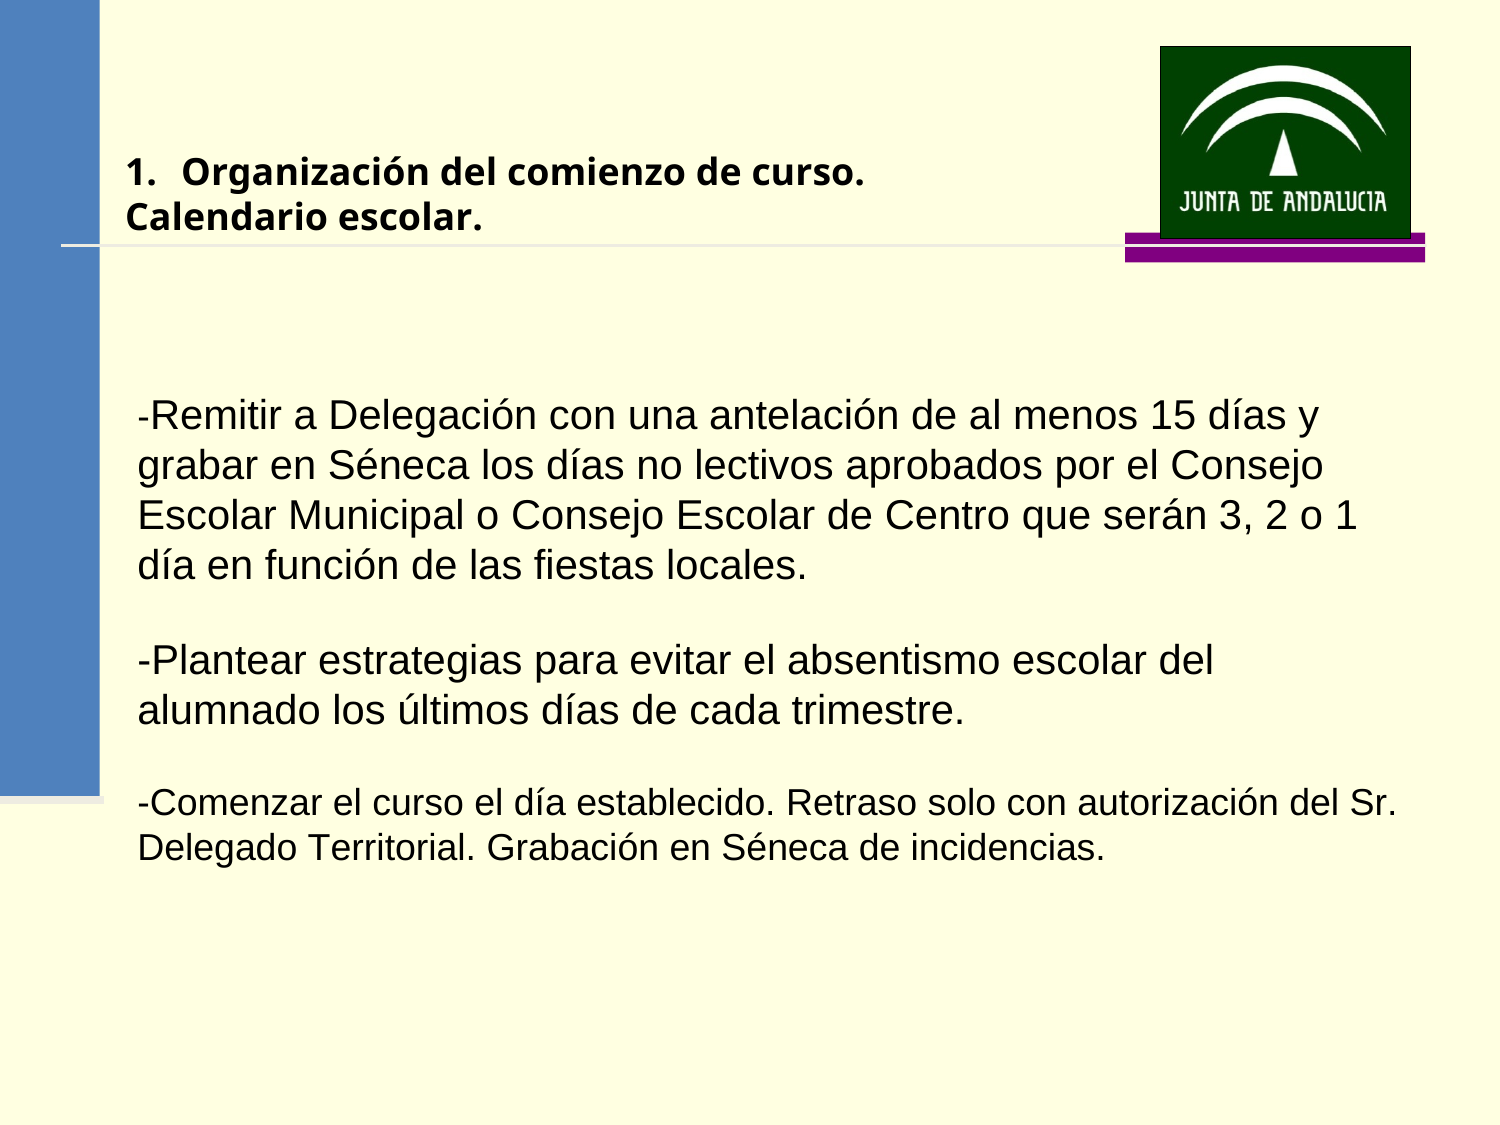

Organización del comienzo de curso.
Calendario escolar.
-Remitir a Delegación con una antelación de al menos 15 días y grabar en Séneca los días no lectivos aprobados por el Consejo Escolar Municipal o Consejo Escolar de Centro que serán 3, 2 o 1 día en función de las fiestas locales.
-Plantear estrategias para evitar el absentismo escolar del alumnado los últimos días de cada trimestre.
-Comenzar el curso el día establecido. Retraso solo con autorización del Sr. Delegado Territorial. Grabación en Séneca de incidencias.